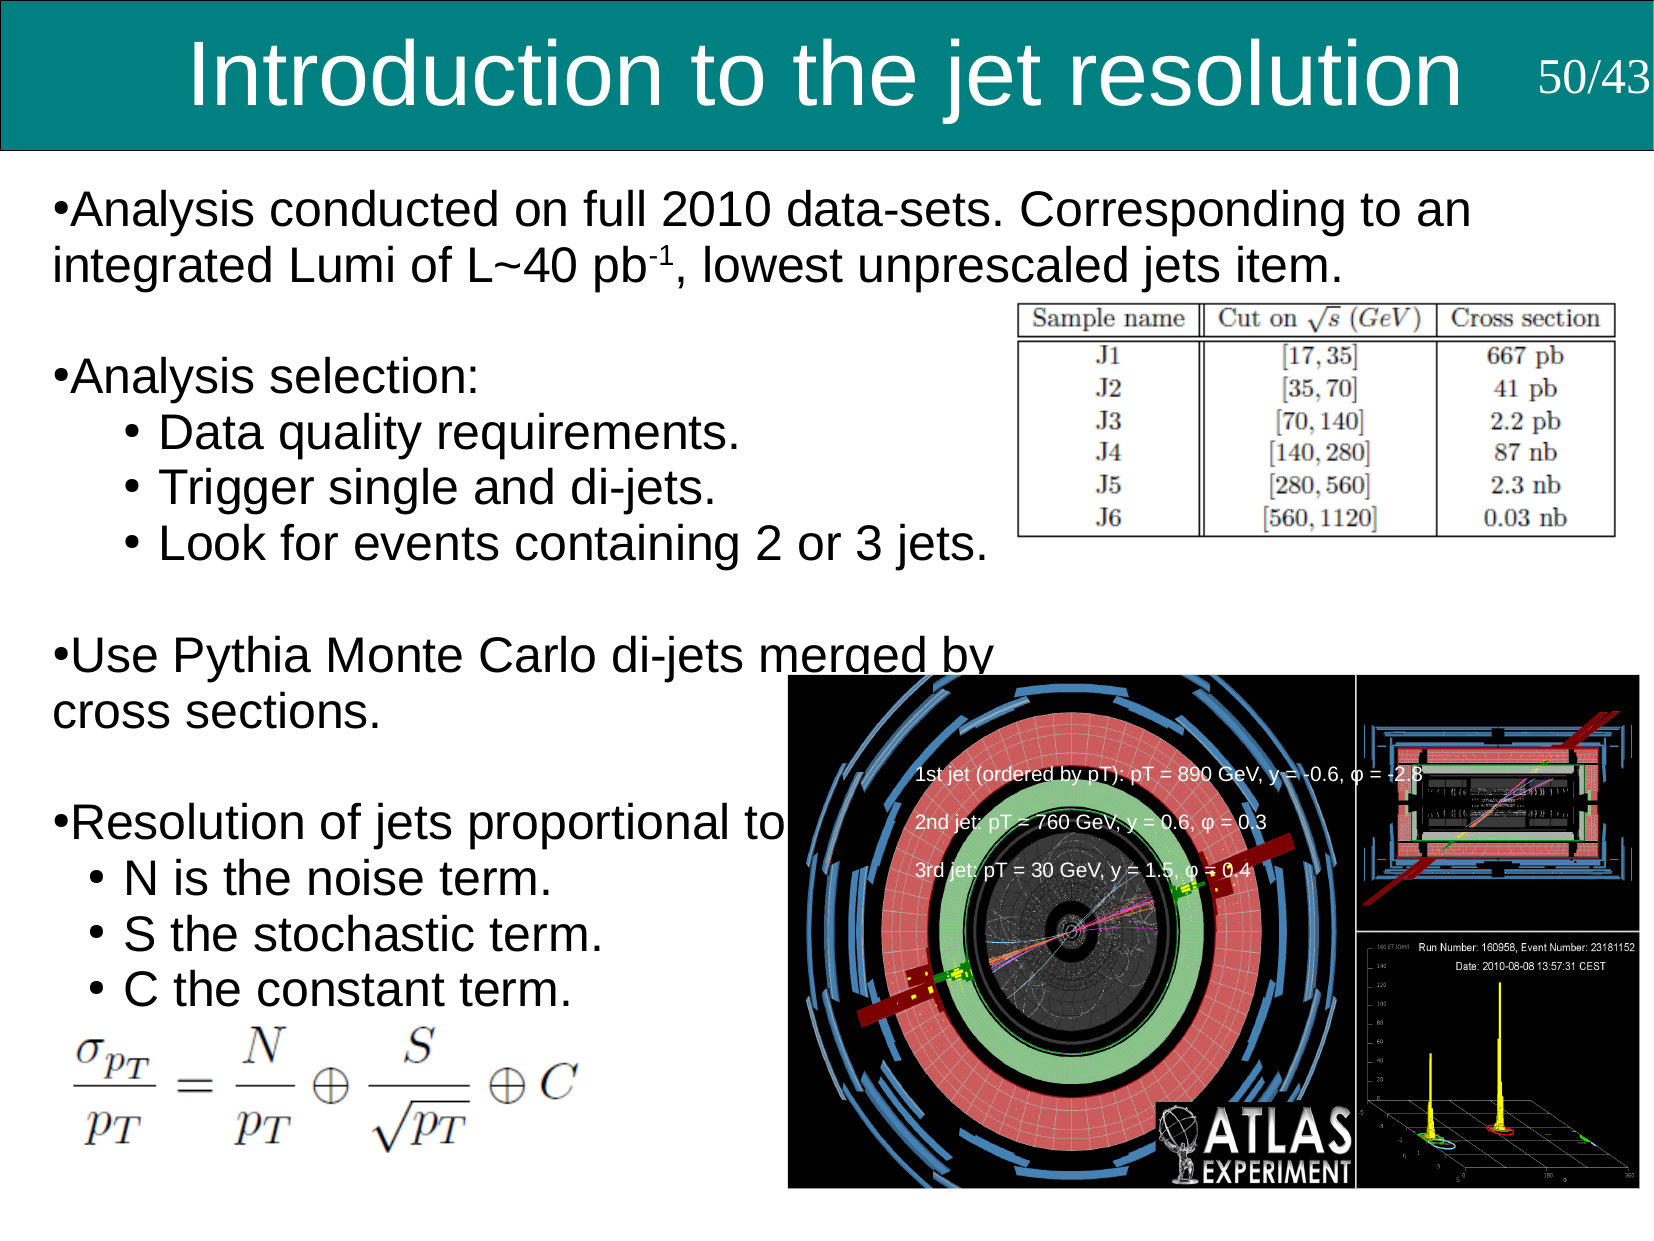

# Introduction to the jet resolution
50
Analysis conducted on full 2010 data-sets. Corresponding to an integrated Lumi of L~40 pb-1, lowest unprescaled jets item.
Analysis selection:
Data quality requirements.
Trigger single and di-jets.
Look for events containing 2 or 3 jets.
Use Pythia Monte Carlo di-jets merged by
cross sections.
Resolution of jets proportional to:
N is the noise term.
S the stochastic term.
C the constant term.
1st jet (ordered by pT): pT = 890 GeV, y = -0.6, φ = -2.8
2nd jet: pT = 760 GeV, y = 0.6, φ = 0.3
3rd jet: pT = 30 GeV, y = 1.5, φ = 0.4